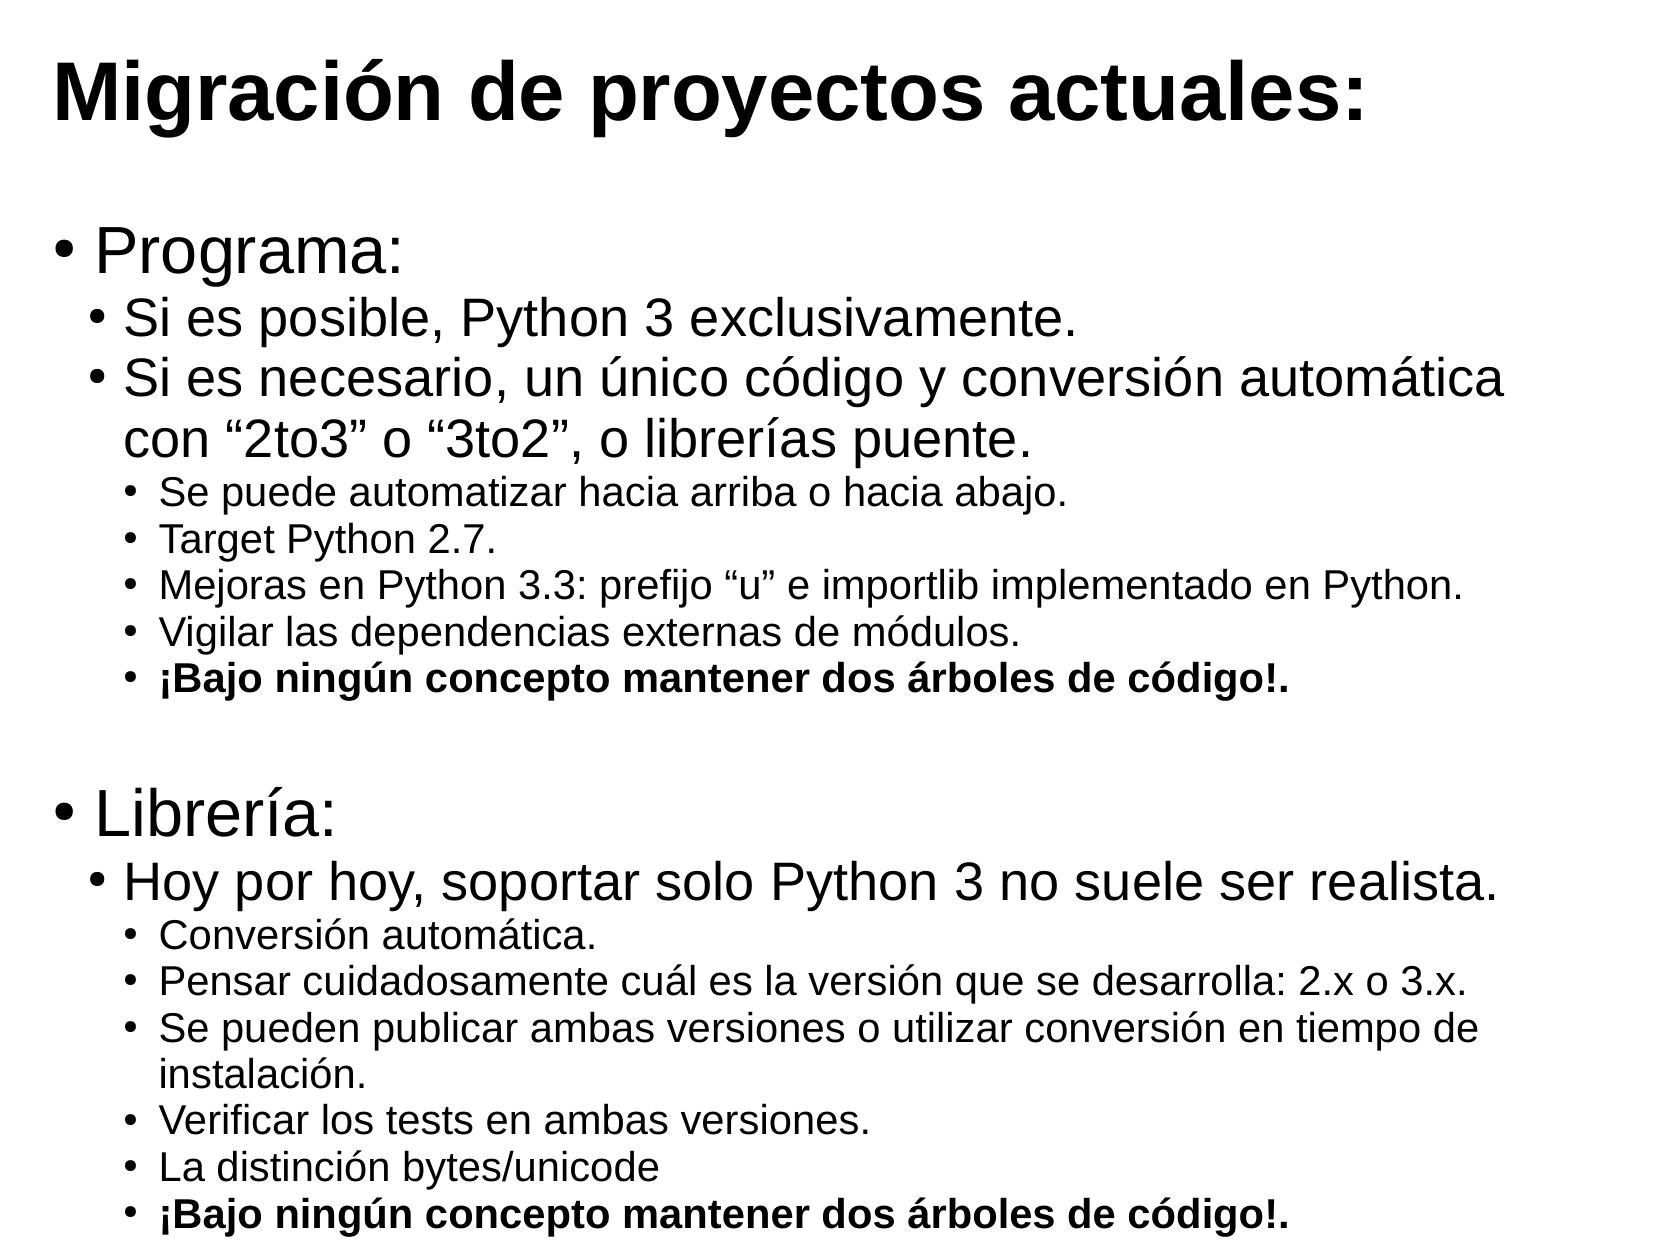

Migración de proyectos actuales:
 Programa:
Si es posible, Python 3 exclusivamente.
Si es necesario, un único código y conversión automática con “2to3” o “3to2”, o librerías puente.
Se puede automatizar hacia arriba o hacia abajo.
Target Python 2.7.
Mejoras en Python 3.3: prefijo “u” e importlib implementado en Python.
Vigilar las dependencias externas de módulos.
¡Bajo ningún concepto mantener dos árboles de código!.
 Librería:
Hoy por hoy, soportar solo Python 3 no suele ser realista.
Conversión automática.
Pensar cuidadosamente cuál es la versión que se desarrolla: 2.x o 3.x.
Se pueden publicar ambas versiones o utilizar conversión en tiempo de instalación.
Verificar los tests en ambas versiones.
La distinción bytes/unicode
¡Bajo ningún concepto mantener dos árboles de código!.